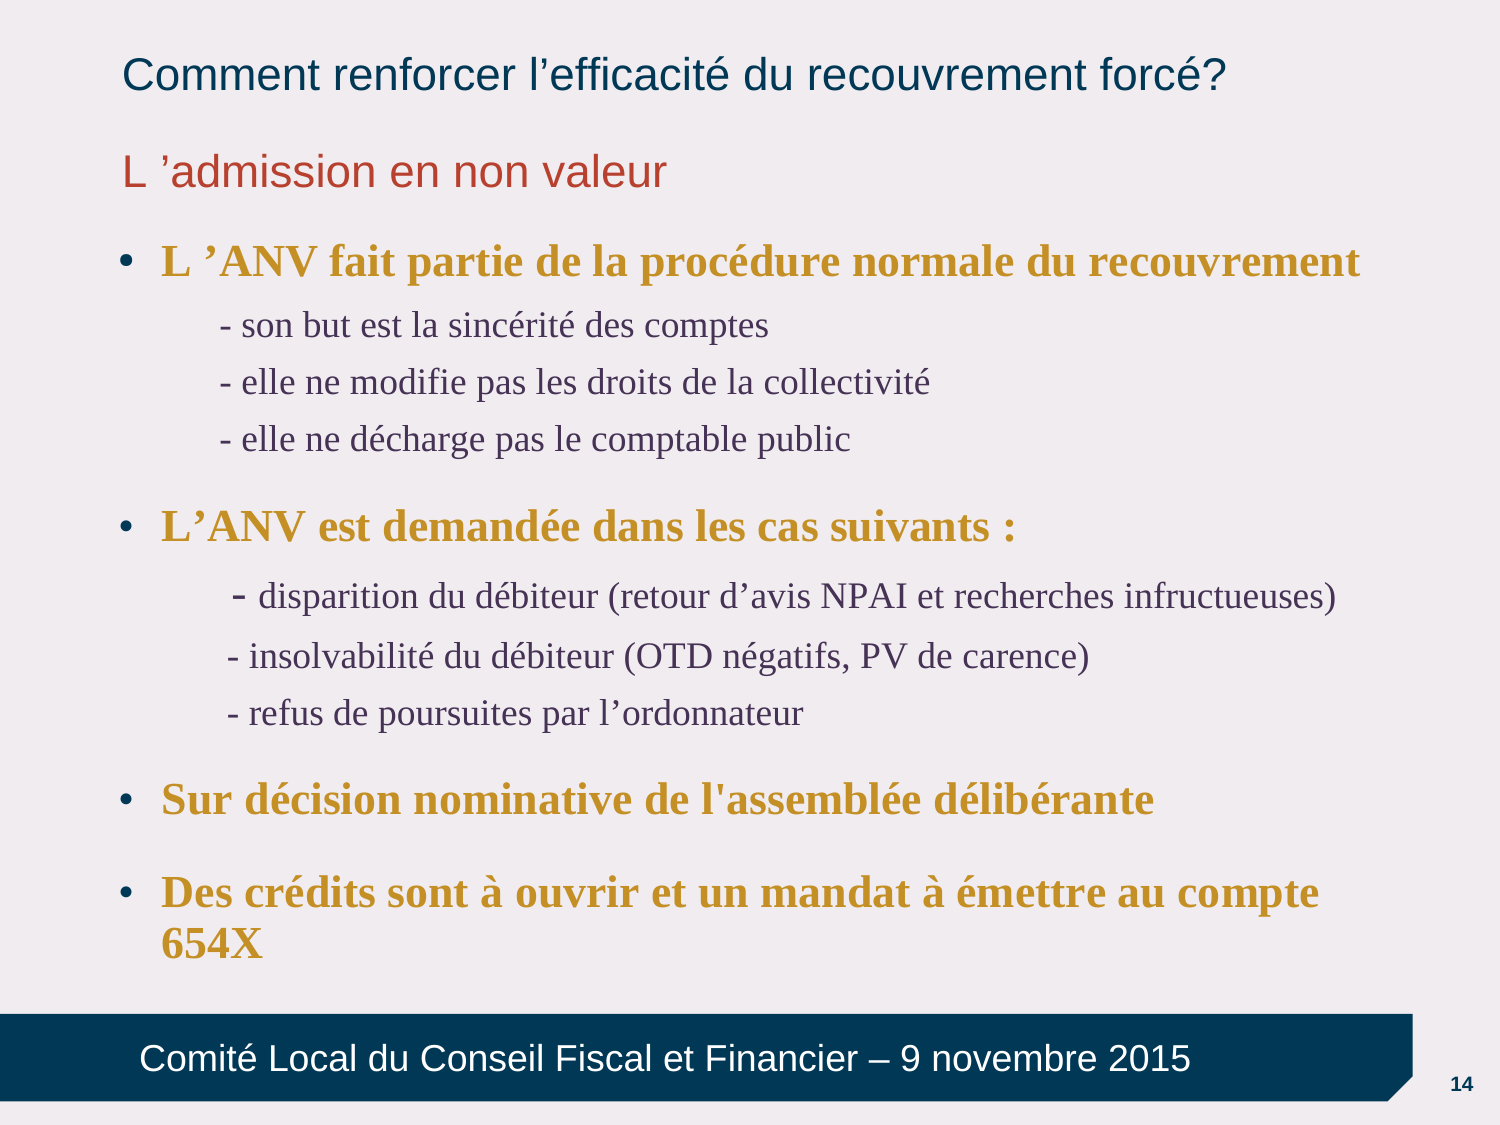

# Comment renforcer l’efficacité du recouvrement forcé? L ’admission en non valeur
L ’ANV fait partie de la procédure normale du recouvrement
- son but est la sincérité des comptes
- elle ne modifie pas les droits de la collectivité
- elle ne décharge pas le comptable public
L’ANV est demandée dans les cas suivants :
- disparition du débiteur (retour d’avis NPAI et recherches infructueuses)
- insolvabilité du débiteur (OTD négatifs, PV de carence)
- refus de poursuites par l’ordonnateur
Sur décision nominative de l'assemblée délibérante
Des crédits sont à ouvrir et un mandat à émettre au compte 654X